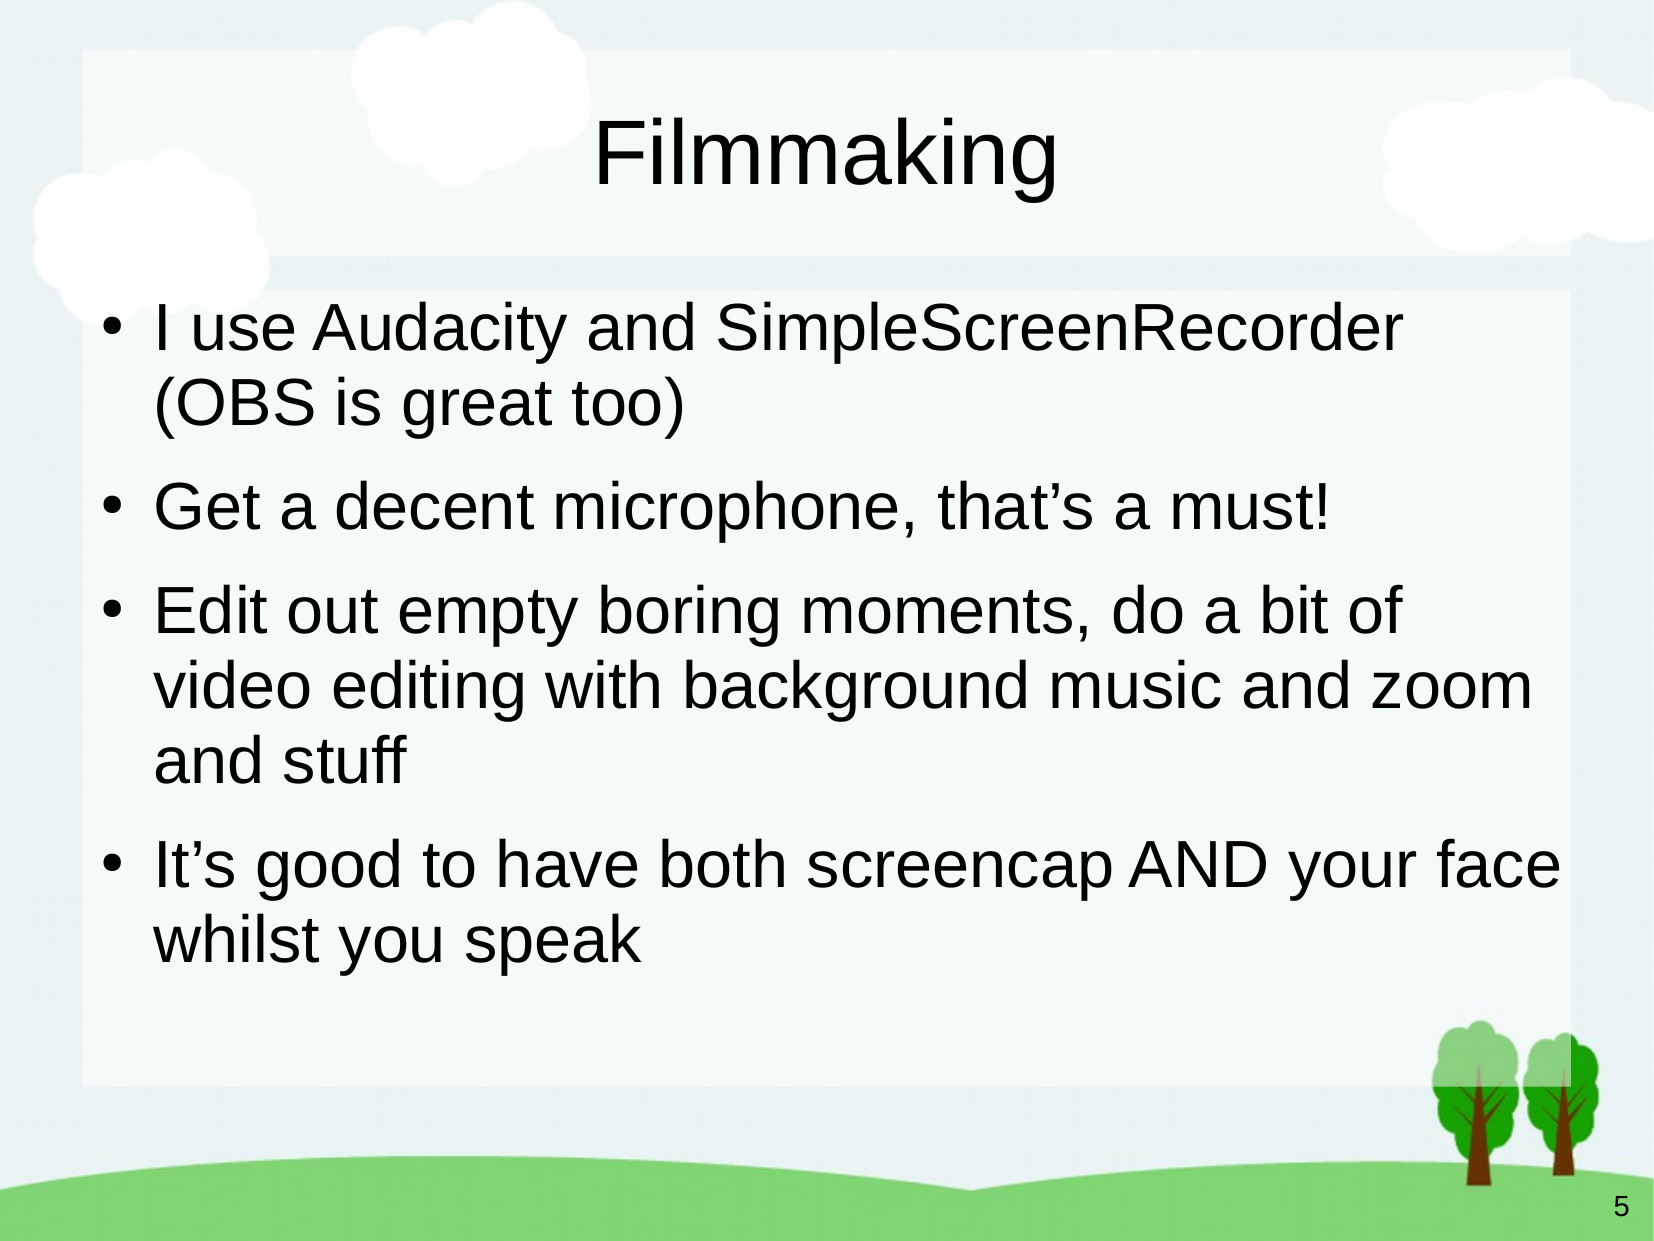

# Filmmaking
I use Audacity and SimpleScreenRecorder (OBS is great too)
Get a decent microphone, that’s a must!
Edit out empty boring moments, do a bit of video editing with background music and zoom and stuff
It’s good to have both screencap AND your face whilst you speak
5